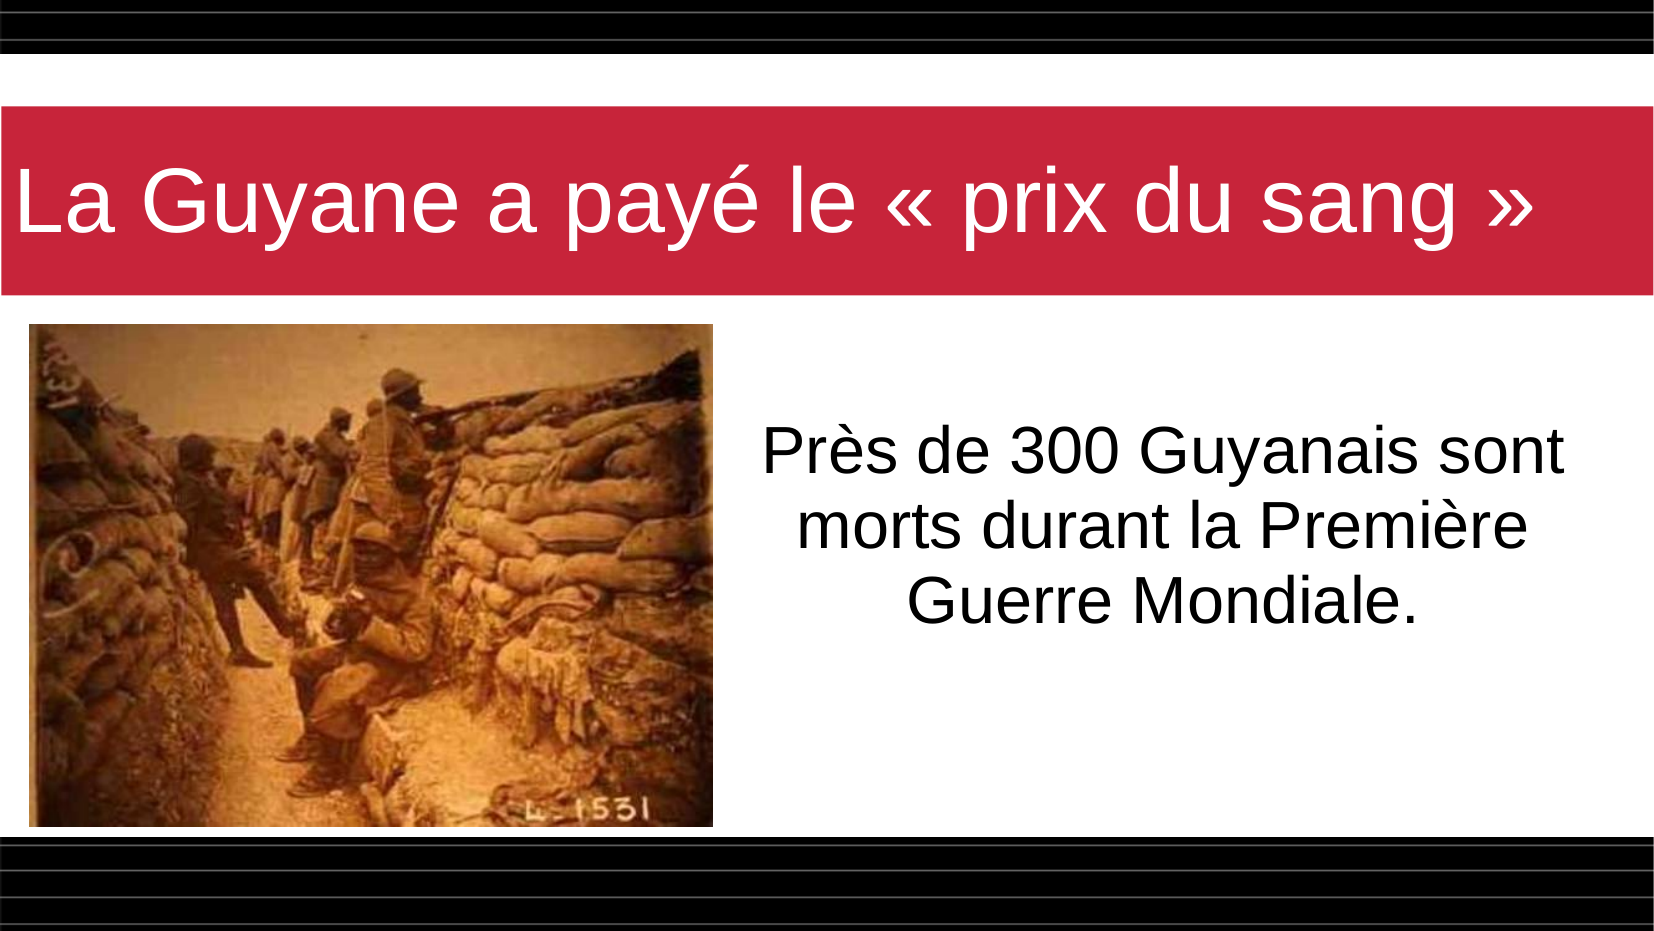

# La Guyane a payé le « prix du sang »
Près de 300 Guyanais sont morts durant la Première Guerre Mondiale.